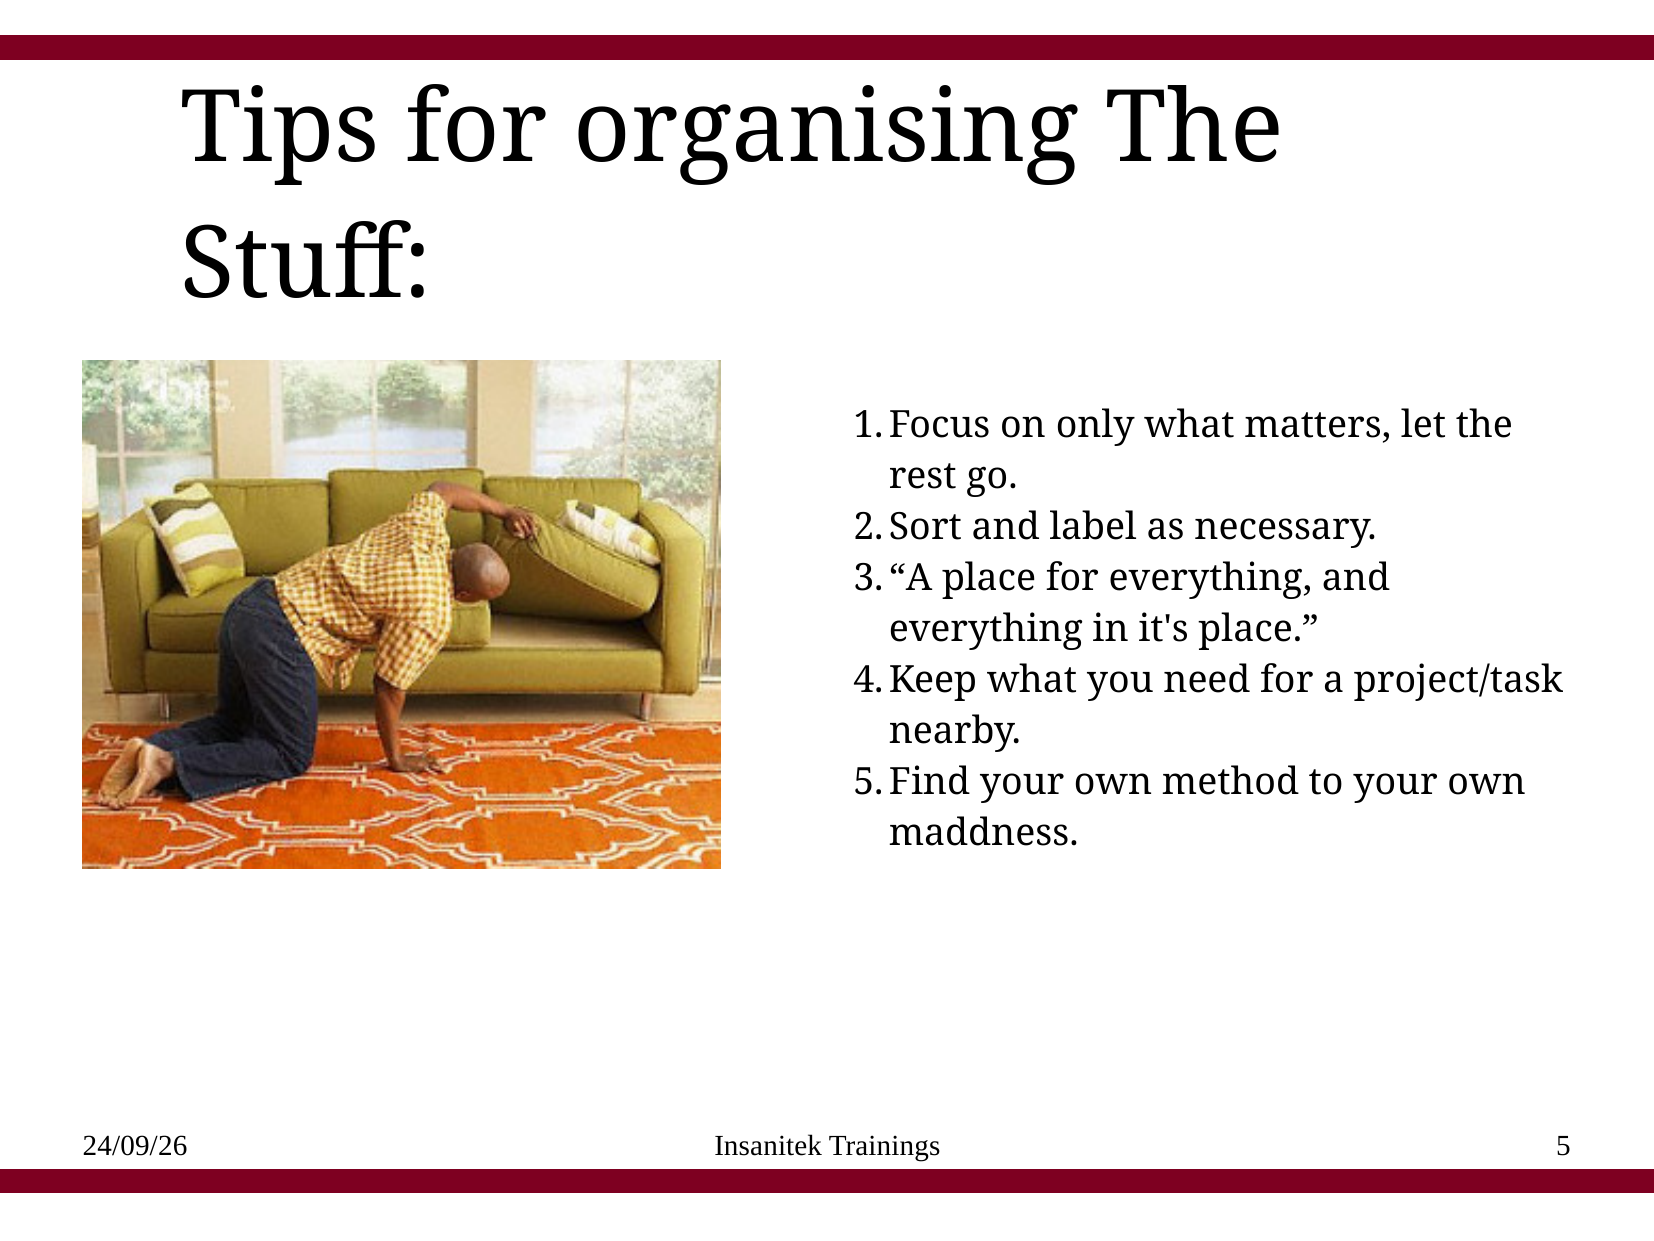

Tips for organising The Stuff:
Focus on only what matters, let the rest go.
Sort and label as necessary.
“A place for everything, and everything in it's place.”
Keep what you need for a project/task nearby.
Find your own method to your own maddness.
Insanitek Trainings
5